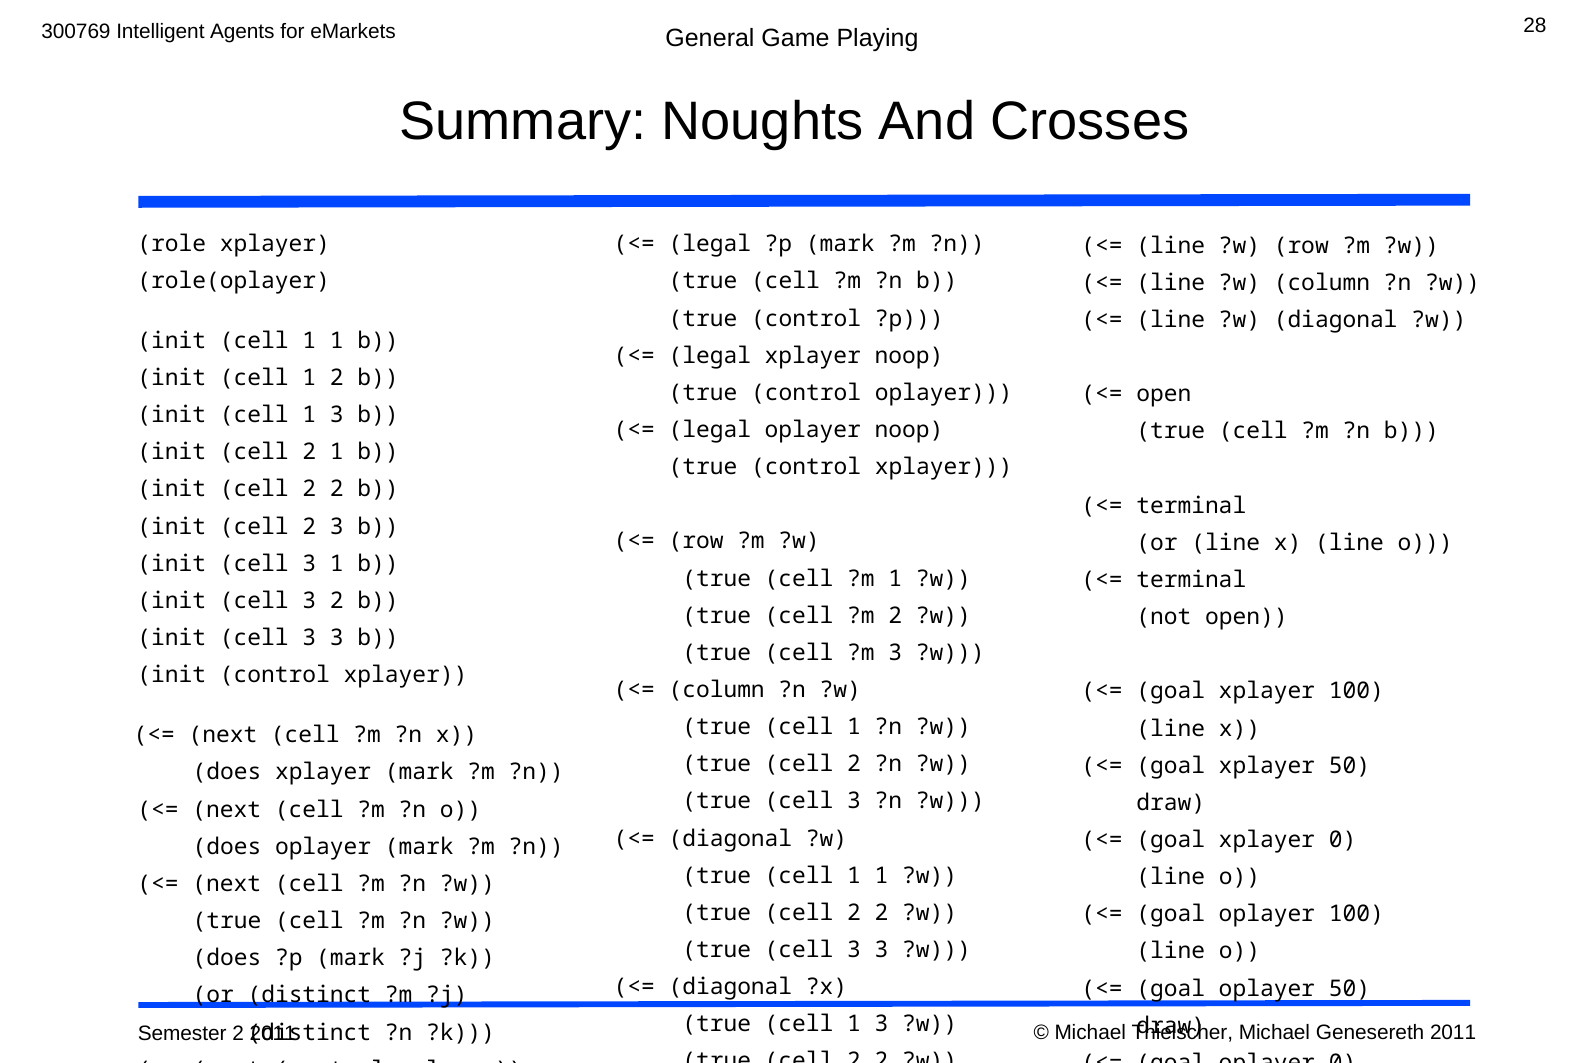

# Summary: Noughts And Crosses
(role xplayer)
(role(oplayer)
(init (cell 1 1 b))
(init (cell 1 2 b))
(init (cell 1 3 b))
(init (cell 2 1 b))
(init (cell 2 2 b))
(init (cell 2 3 b))
(init (cell 3 1 b))
(init (cell 3 2 b))
(init (cell 3 3 b))
(init (control xplayer))
 (<= (next (cell ?m ?n x))
 (does xplayer (mark ?m ?n))
(<= (next (cell ?m ?n o))
 (does oplayer (mark ?m ?n))
(<= (next (cell ?m ?n ?w))
 (true (cell ?m ?n ?w))
 (does ?p (mark ?j ?k))
 (or (distinct ?m ?j)
 (distinct ?n ?k)))
(<= (next (control xplayer))
 (true (control oplayer)))
(<= (next (control oplayer))
 (true (control xplayer)))
(<= (legal ?p (mark ?m ?n))
 (true (cell ?m ?n b))
 (true (control ?p)))
(<= (legal xplayer noop)
 (true (control oplayer)))
(<= (legal oplayer noop)
 (true (control xplayer)))
(<= (row ?m ?w)
 (true (cell ?m 1 ?w))
 (true (cell ?m 2 ?w))
 (true (cell ?m 3 ?w)))
(<= (column ?n ?w)
 (true (cell 1 ?n ?w))
 (true (cell 2 ?n ?w))
 (true (cell 3 ?n ?w)))
(<= (diagonal ?w)
 (true (cell 1 1 ?w))
 (true (cell 2 2 ?w))
 (true (cell 3 3 ?w)))
(<= (diagonal ?x)
 (true (cell 1 3 ?w))
 (true (cell 2 2 ?w))
 (true (cell 3 1 ?w)))
(<= (line ?w) (row ?m ?w))
(<= (line ?w) (column ?n ?w))
(<= (line ?w) (diagonal ?w))
(<= open
 (true (cell ?m ?n b)))
(<= terminal
 (or (line x) (line o)))
(<= terminal
 (not open))
(<= (goal xplayer 100)
 (line x))
(<= (goal xplayer 50)
 draw)
(<= (goal xplayer 0)
 (line o))
(<= (goal oplayer 100)
 (line o))
(<= (goal oplayer 50)
 draw)
(<= (goal oplayer 0)
 (line x))